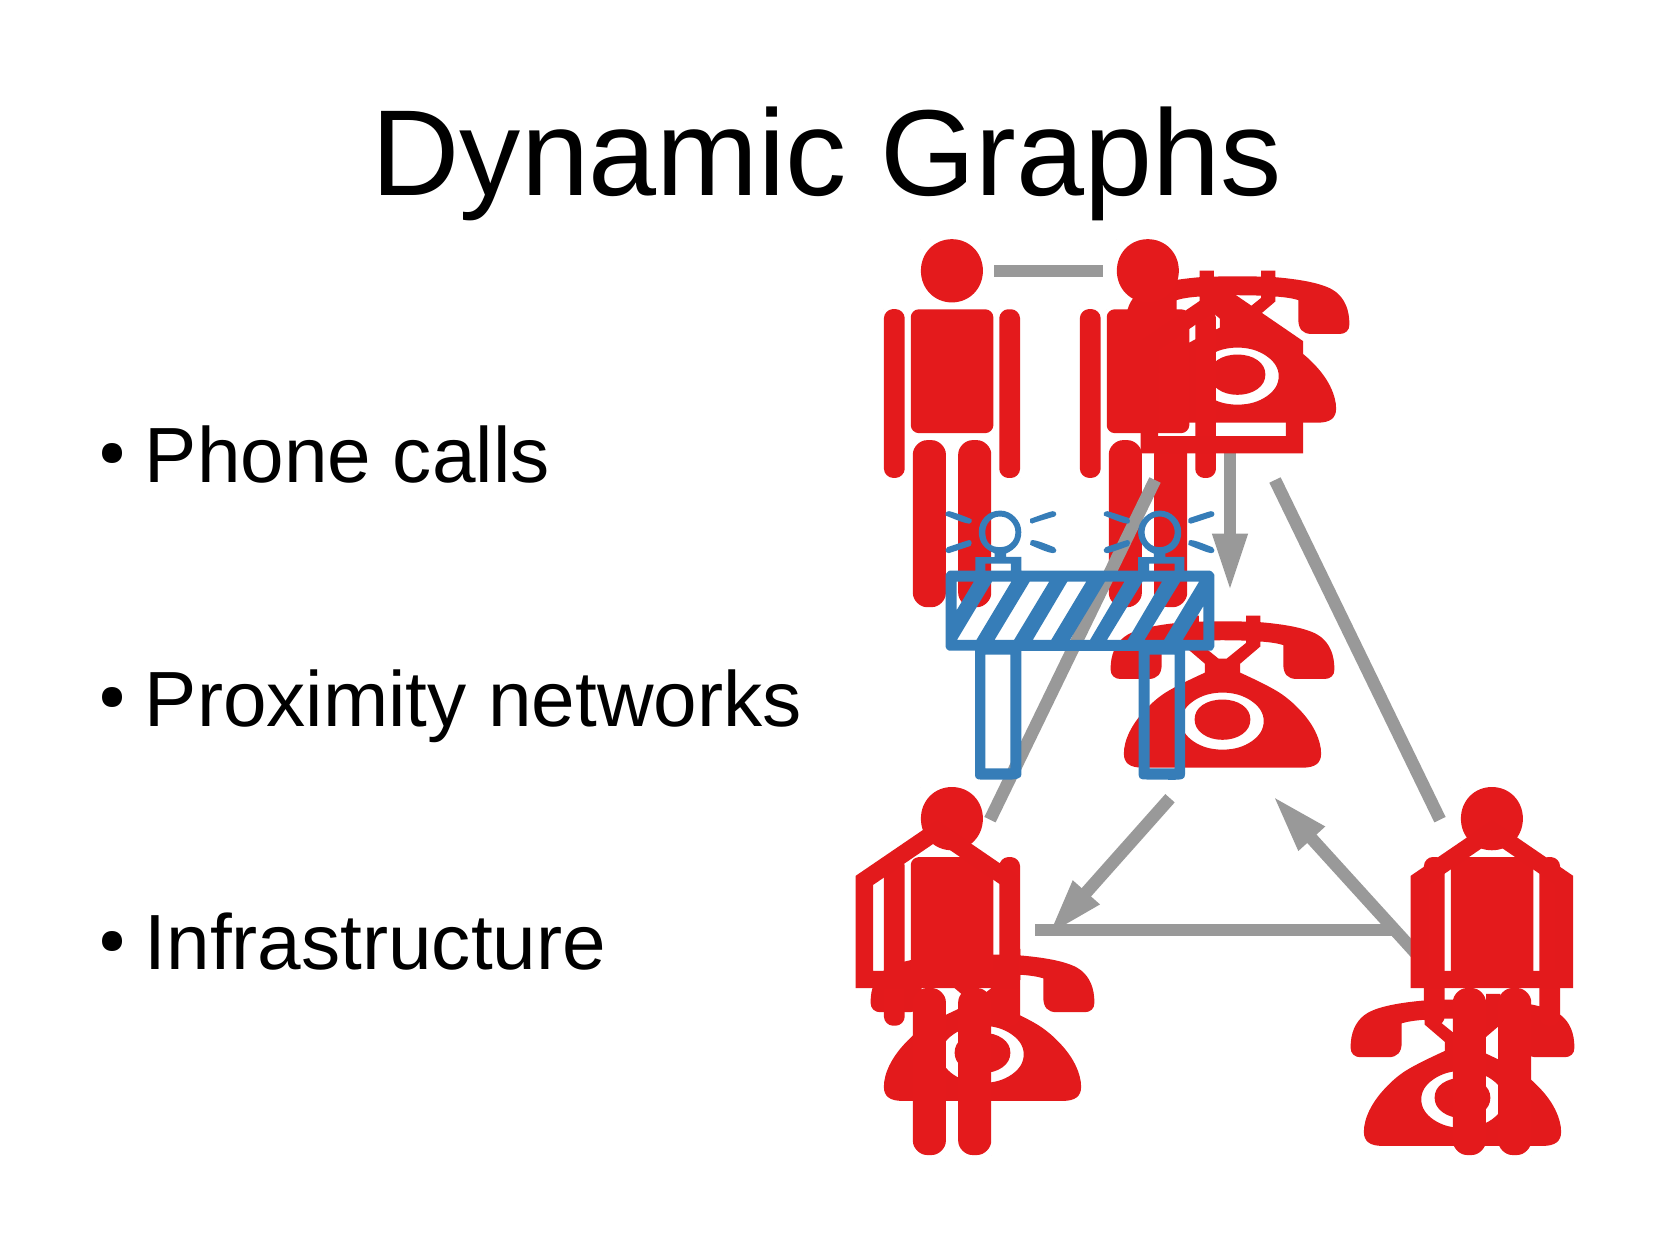

# Dynamic Graphs
Phone calls
Proximity networks
Infrastructure